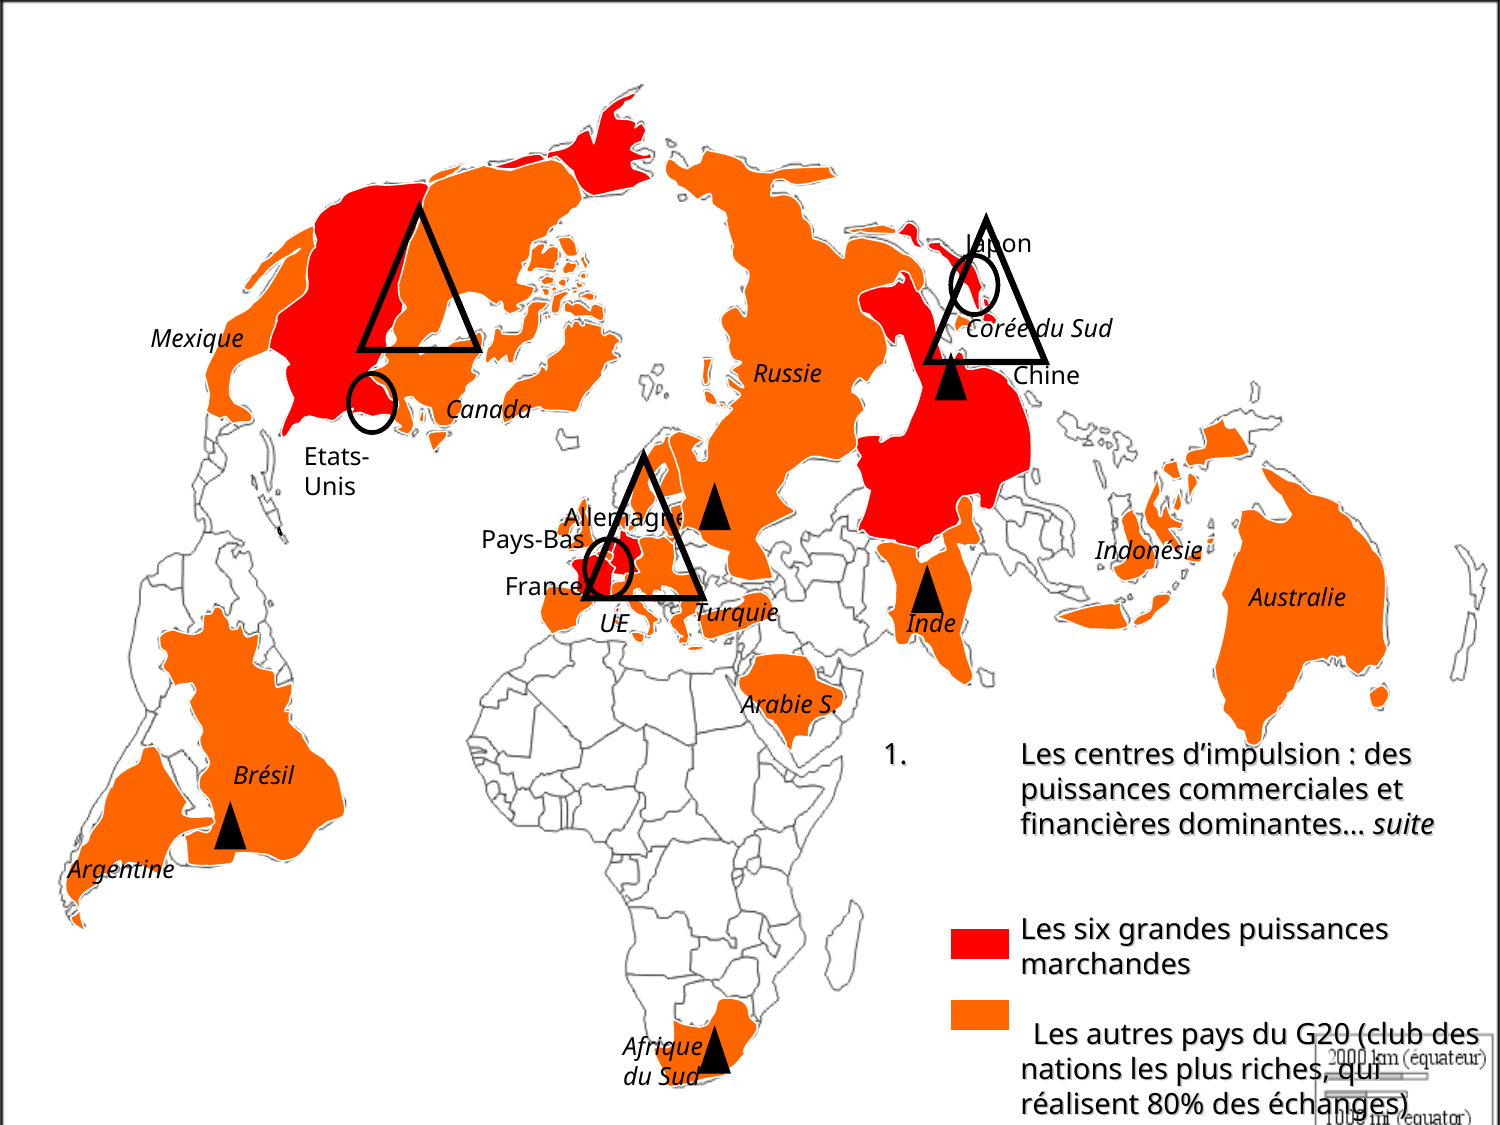

Japon
Corée du Sud
Mexique
Russie
Chine
Canada
Etats-Unis
Allemagne
Pays-Bas
Indonésie
France
Australie
Turquie
UE
Inde
Arabie S.
Les centres d’impulsion : des puissances commerciales et financières dominantes… suite
Les six grandes puissances marchandes
	Les autres pays du G20 (club des nations les plus riches, qui réalisent 80% des échanges)
Brésil
Argentine
Afrique du Sud